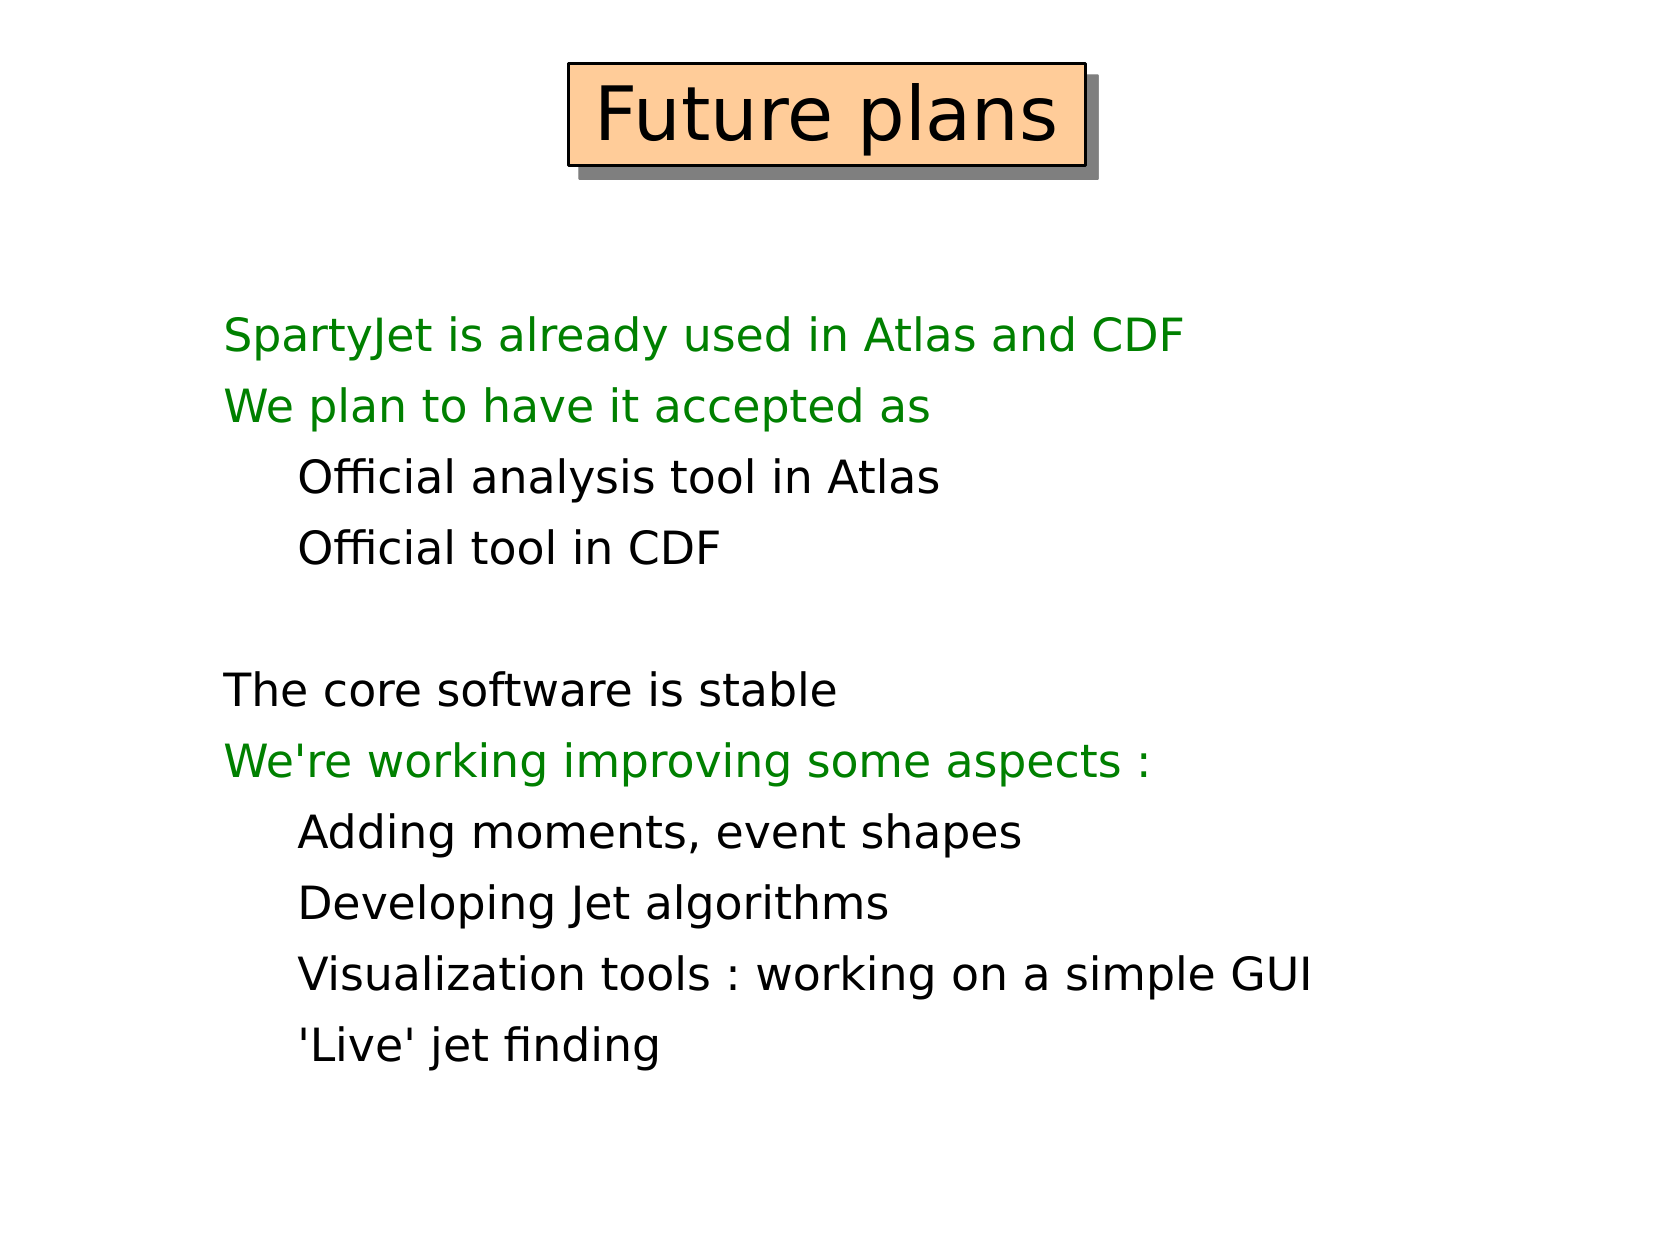

Future plans
SpartyJet is already used in Atlas and CDF
We plan to have it accepted as
	Official analysis tool in Atlas
	Official tool in CDF
The core software is stable
We're working improving some aspects :
	Adding moments, event shapes
	Developing Jet algorithms
	Visualization tools : working on a simple GUI
	'Live' jet finding